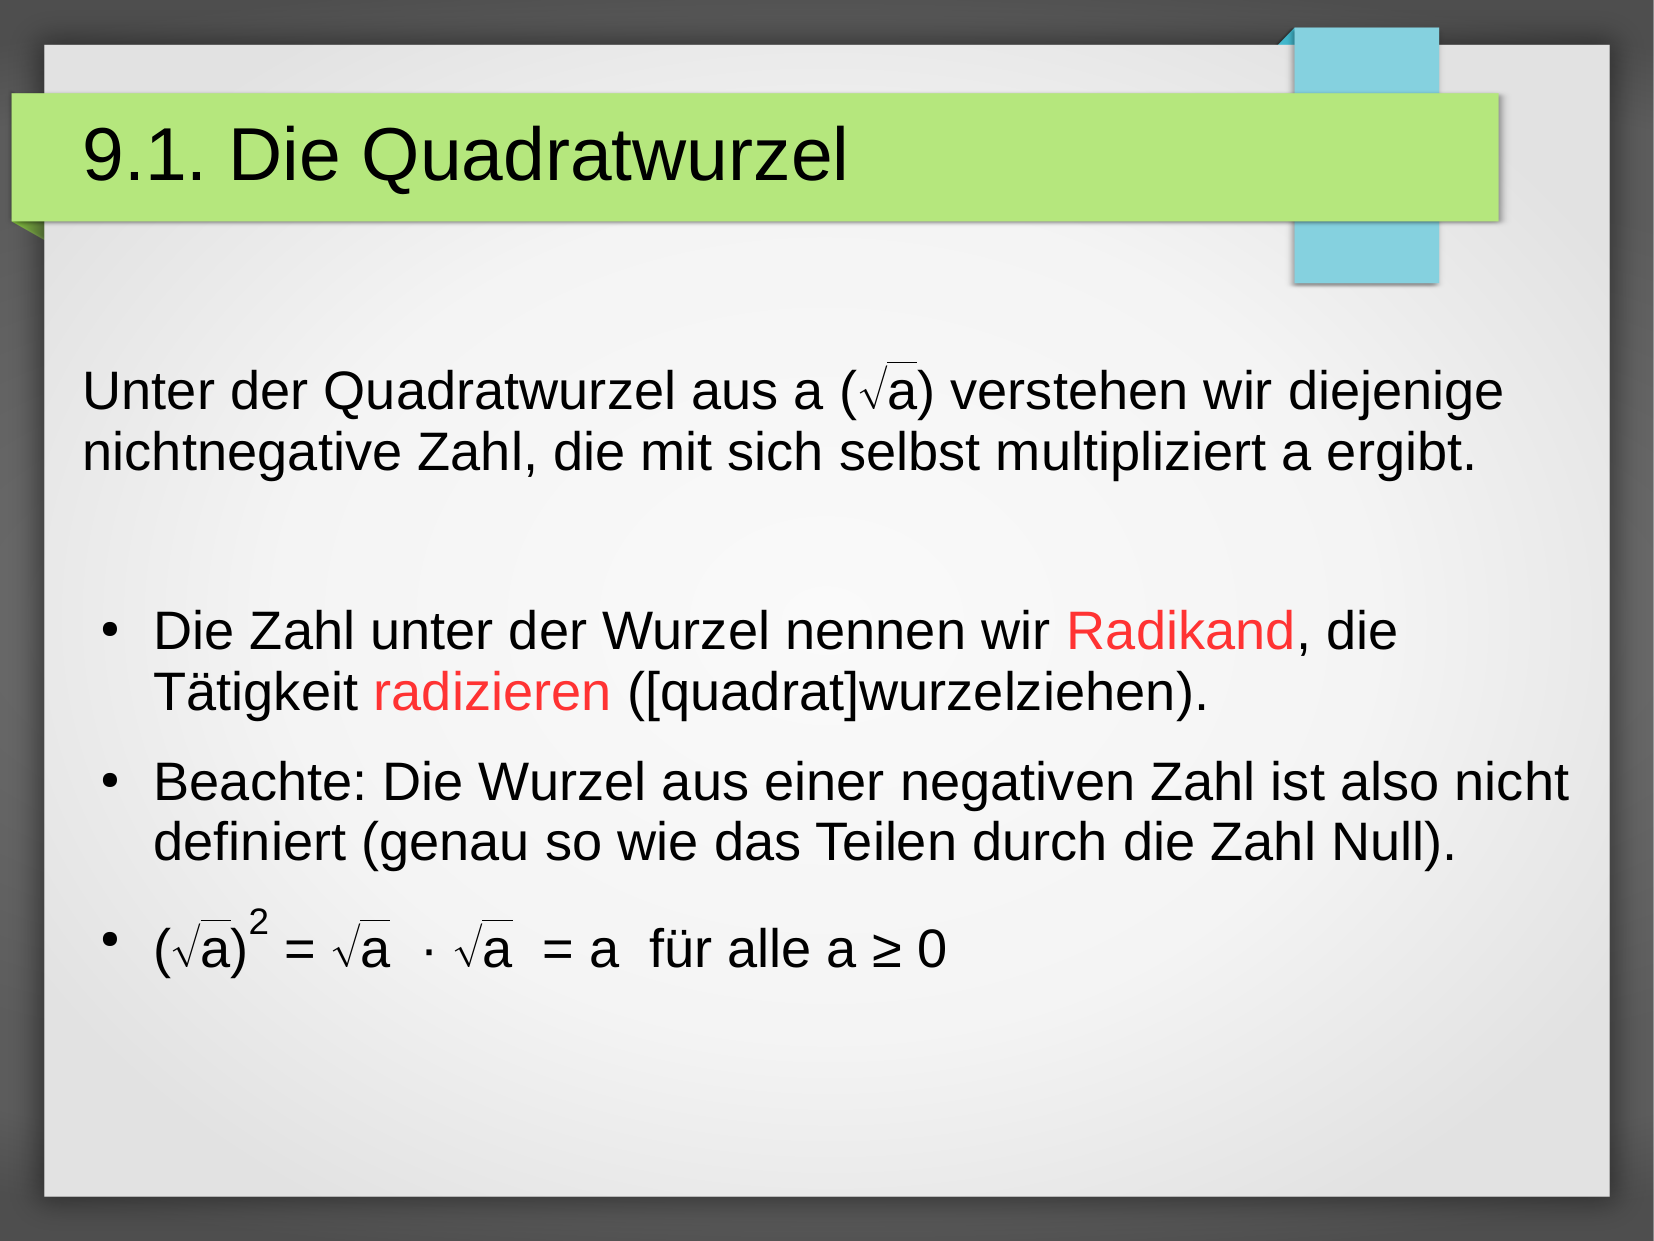

9.1. Die Quadratwurzel
# Unter der Quadratwurzel aus a (√a) verstehen wir diejenige nichtnegative Zahl, die mit sich selbst multipliziert a ergibt.
Die Zahl unter der Wurzel nennen wir Radikand, die Tätigkeit radizieren ([quadrat]wurzelziehen).
Beachte: Die Wurzel aus einer negativen Zahl ist also nicht definiert (genau so wie das Teilen durch die Zahl Null).
(√a)2 = √a · √a = a für alle a ≥ 0